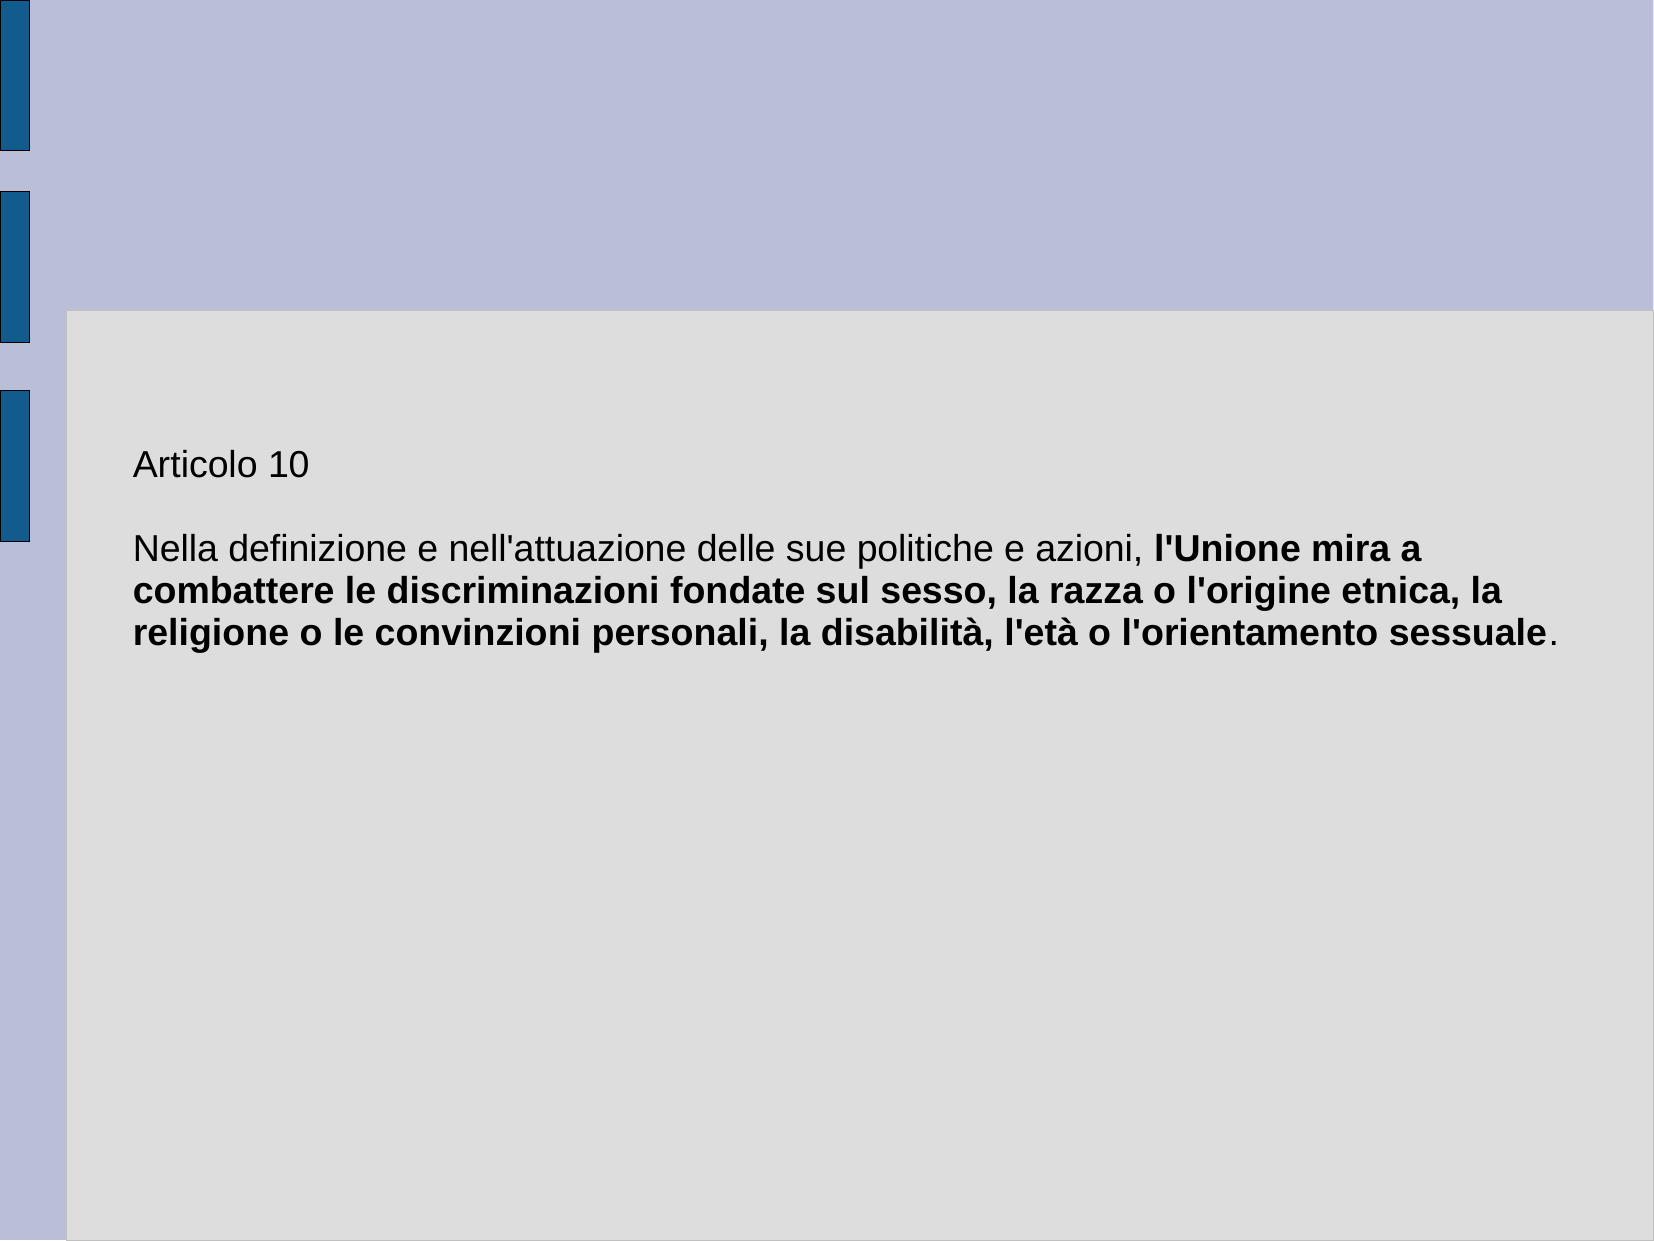

Articolo 10
Nella definizione e nell'attuazione delle sue politiche e azioni, l'Unione mira a combattere le discriminazioni fondate sul sesso, la razza o l'origine etnica, la religione o le convinzioni personali, la disabilità, l'età o l'orientamento sessuale.